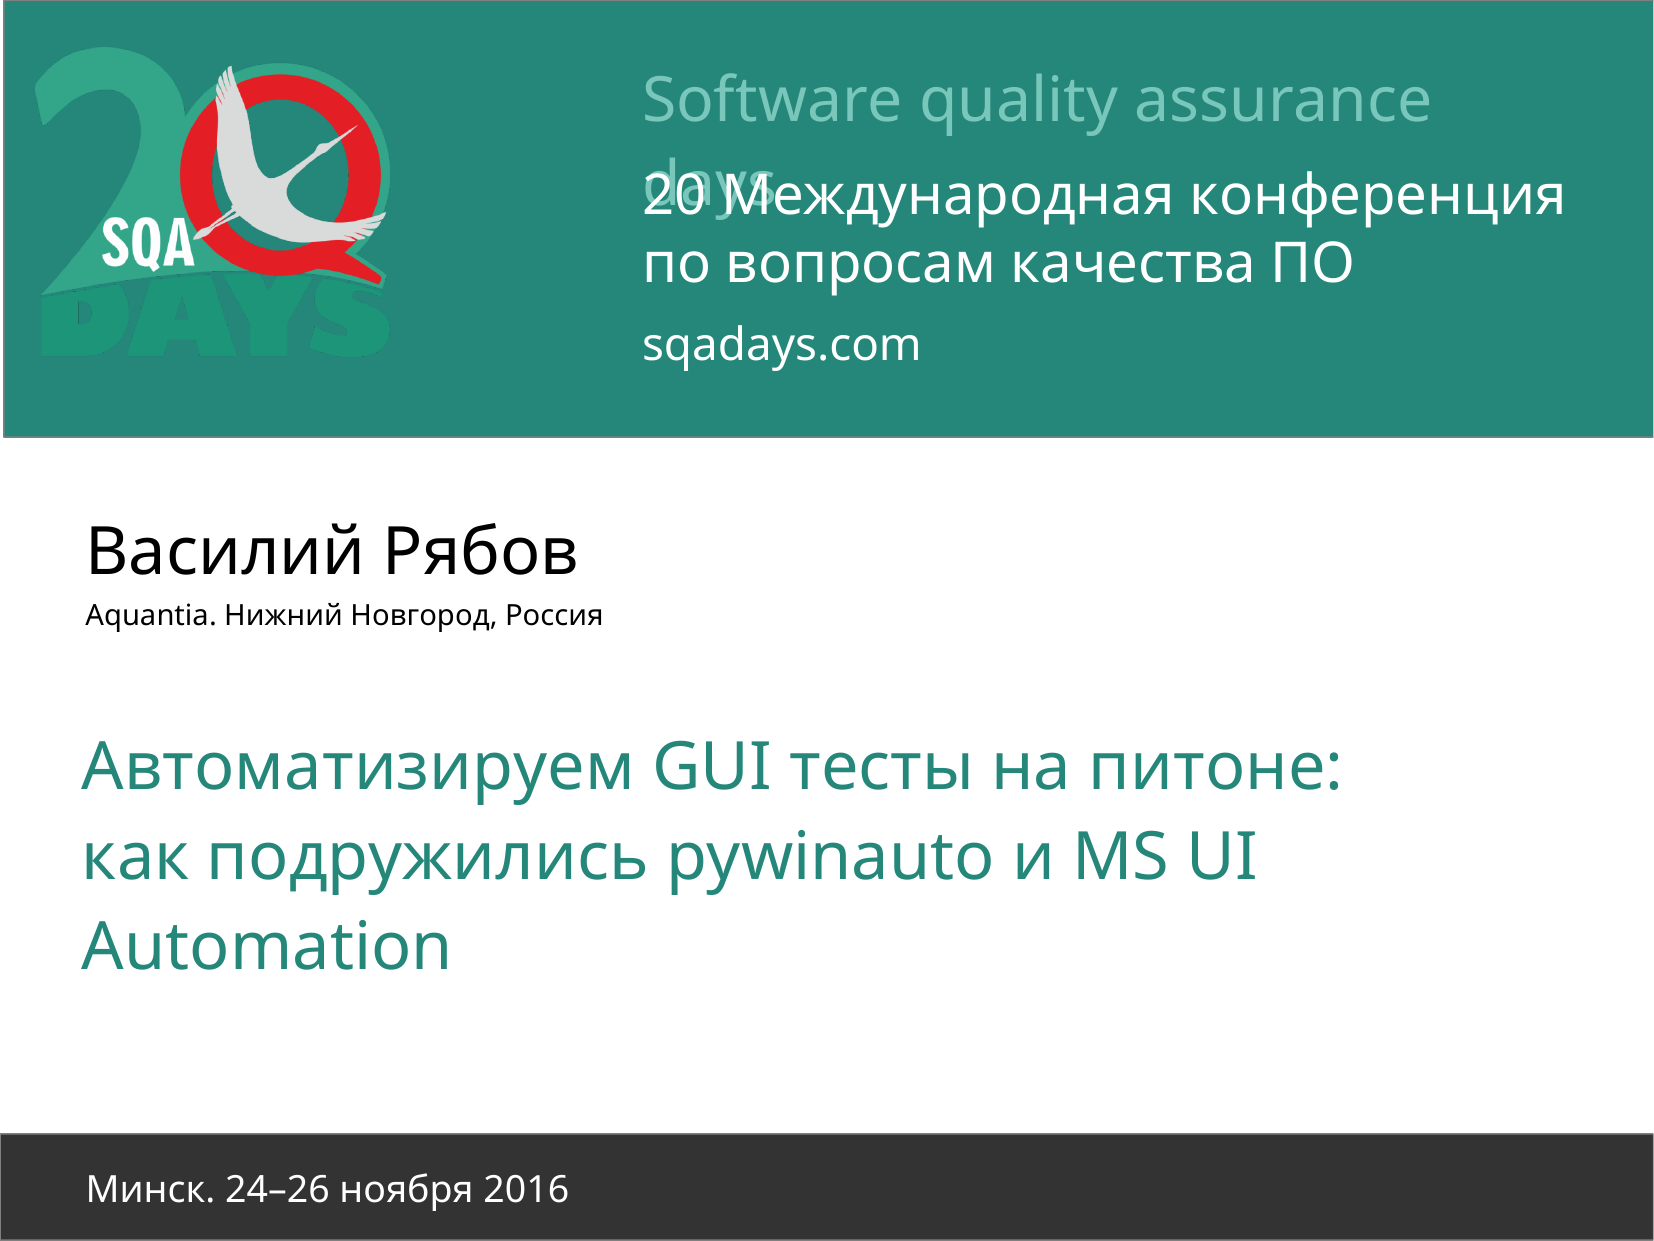

Software quality assurance days
20 Международная конференция
по вопросам качества ПО
sqadays.com
Василий Рябов
Aquantia. Нижний Новгород, Россия
Автоматизируем GUI тесты на питоне:
как подружились pywinauto и MS UI Automation
Минск. 24–26 ноября 2016